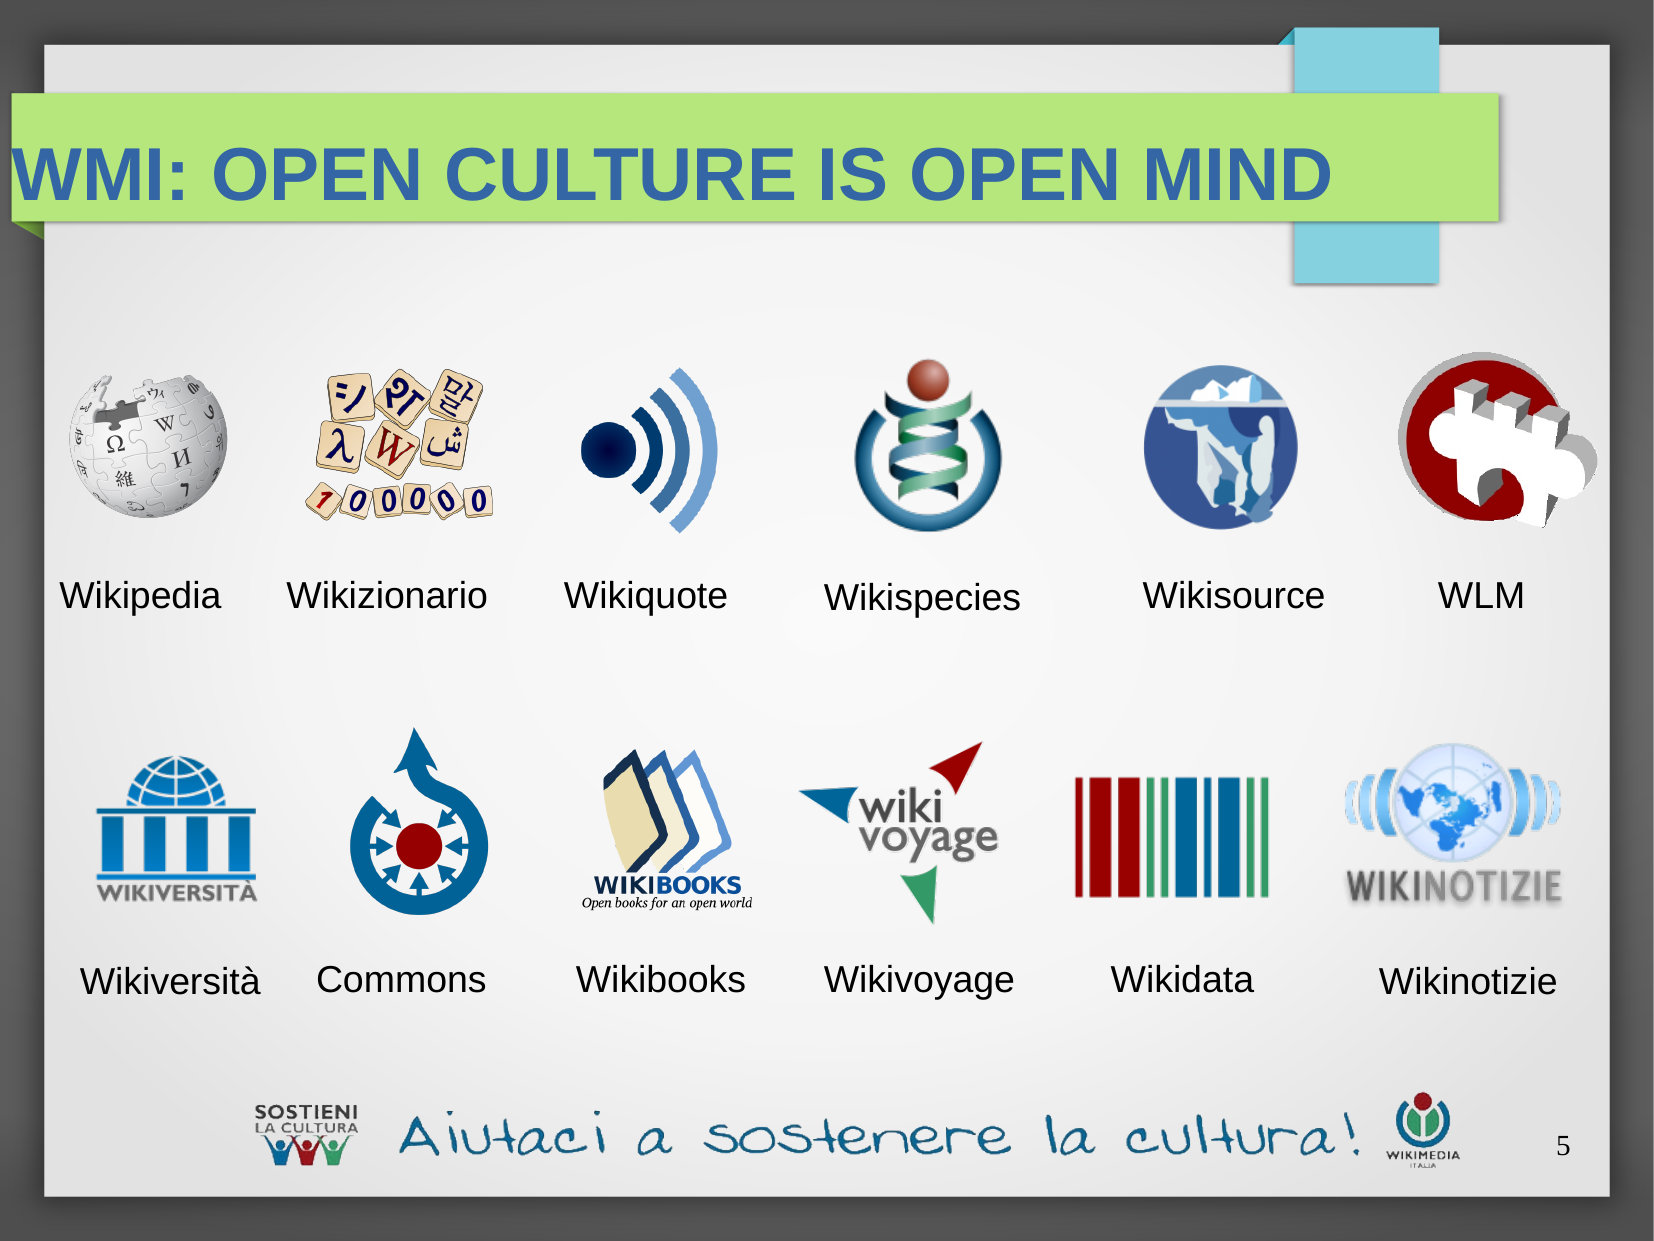

# WMI: OPEN CULTURE IS OPEN MIND
Wikipedia
Wikizionario
Wikiquote
Wikisource
WLM
Wikispecies
Commons
Wikibooks
Wikivoyage
Wikidata
Wikiversità
Wikinotizie
5